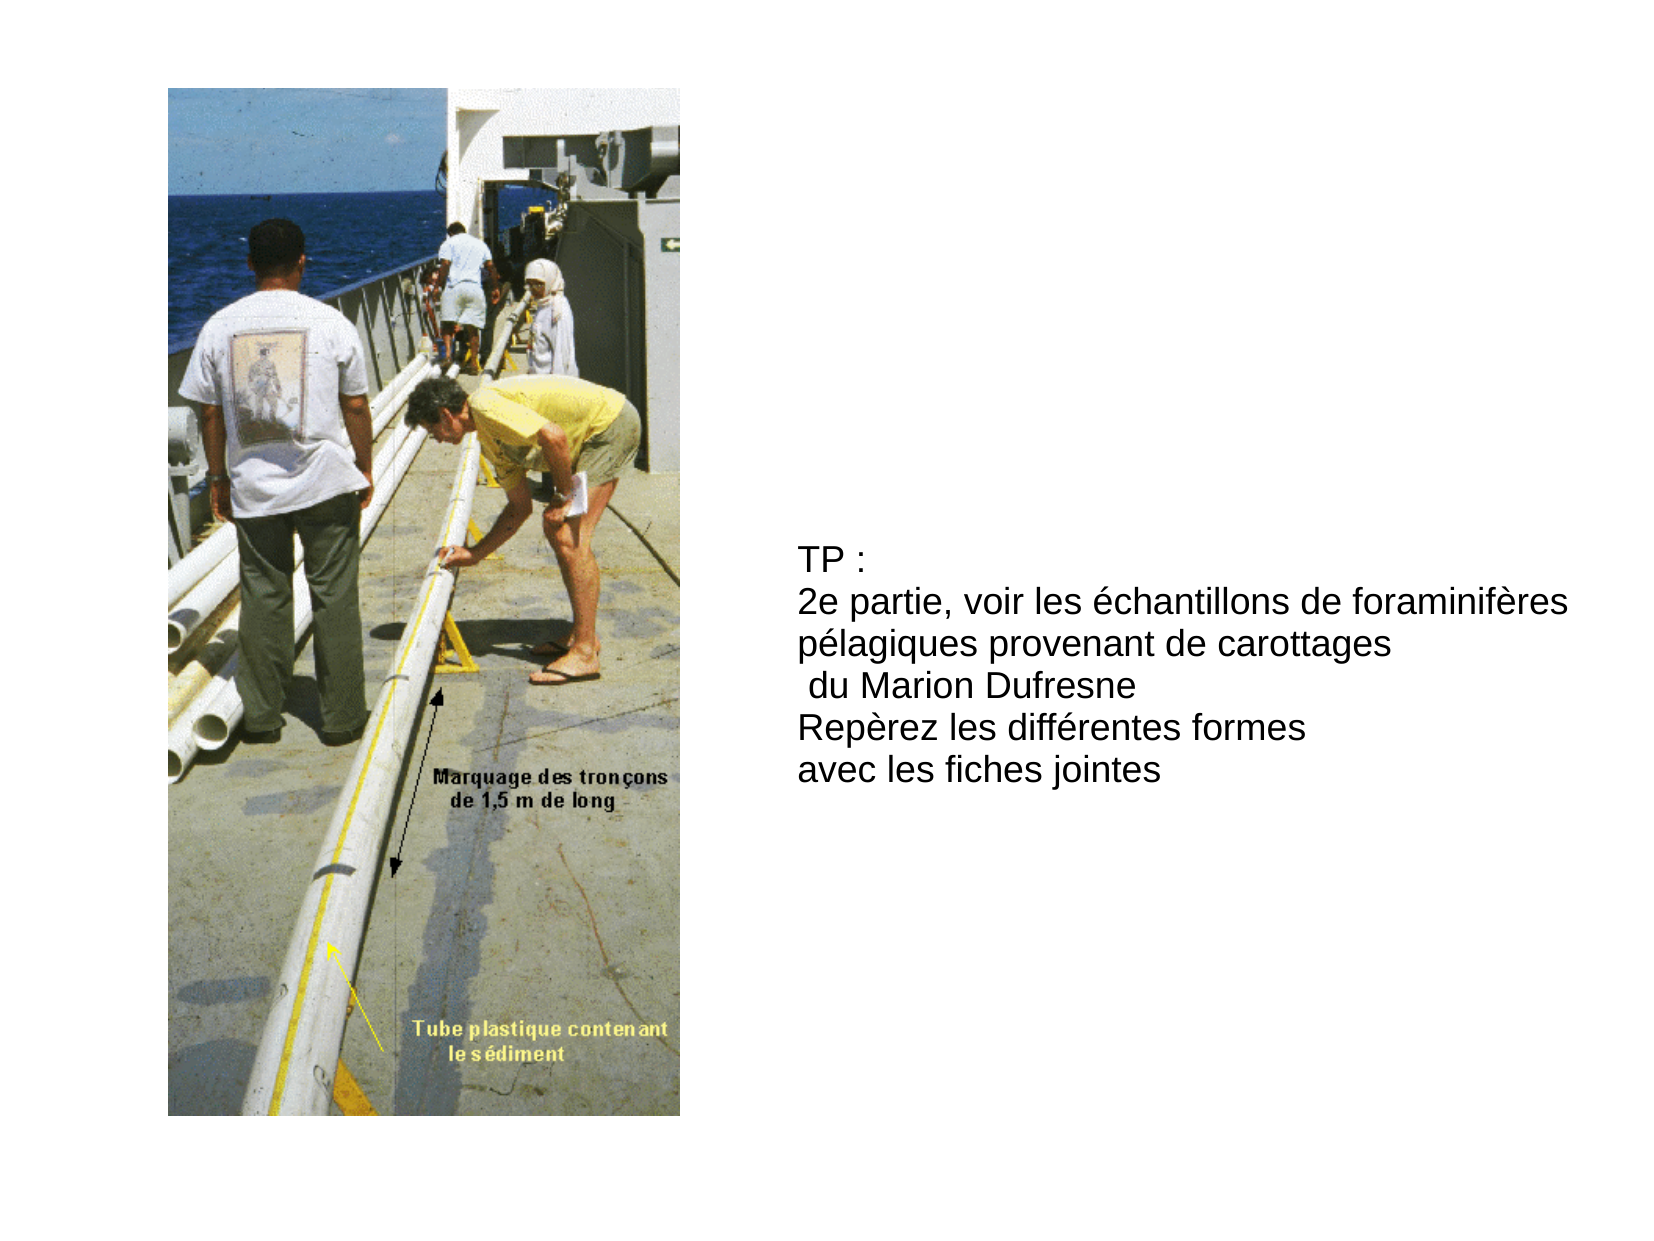

TP :
2e partie, voir les échantillons de foraminifères
pélagiques provenant de carottages
 du Marion Dufresne
Repèrez les différentes formes
avec les fiches jointes